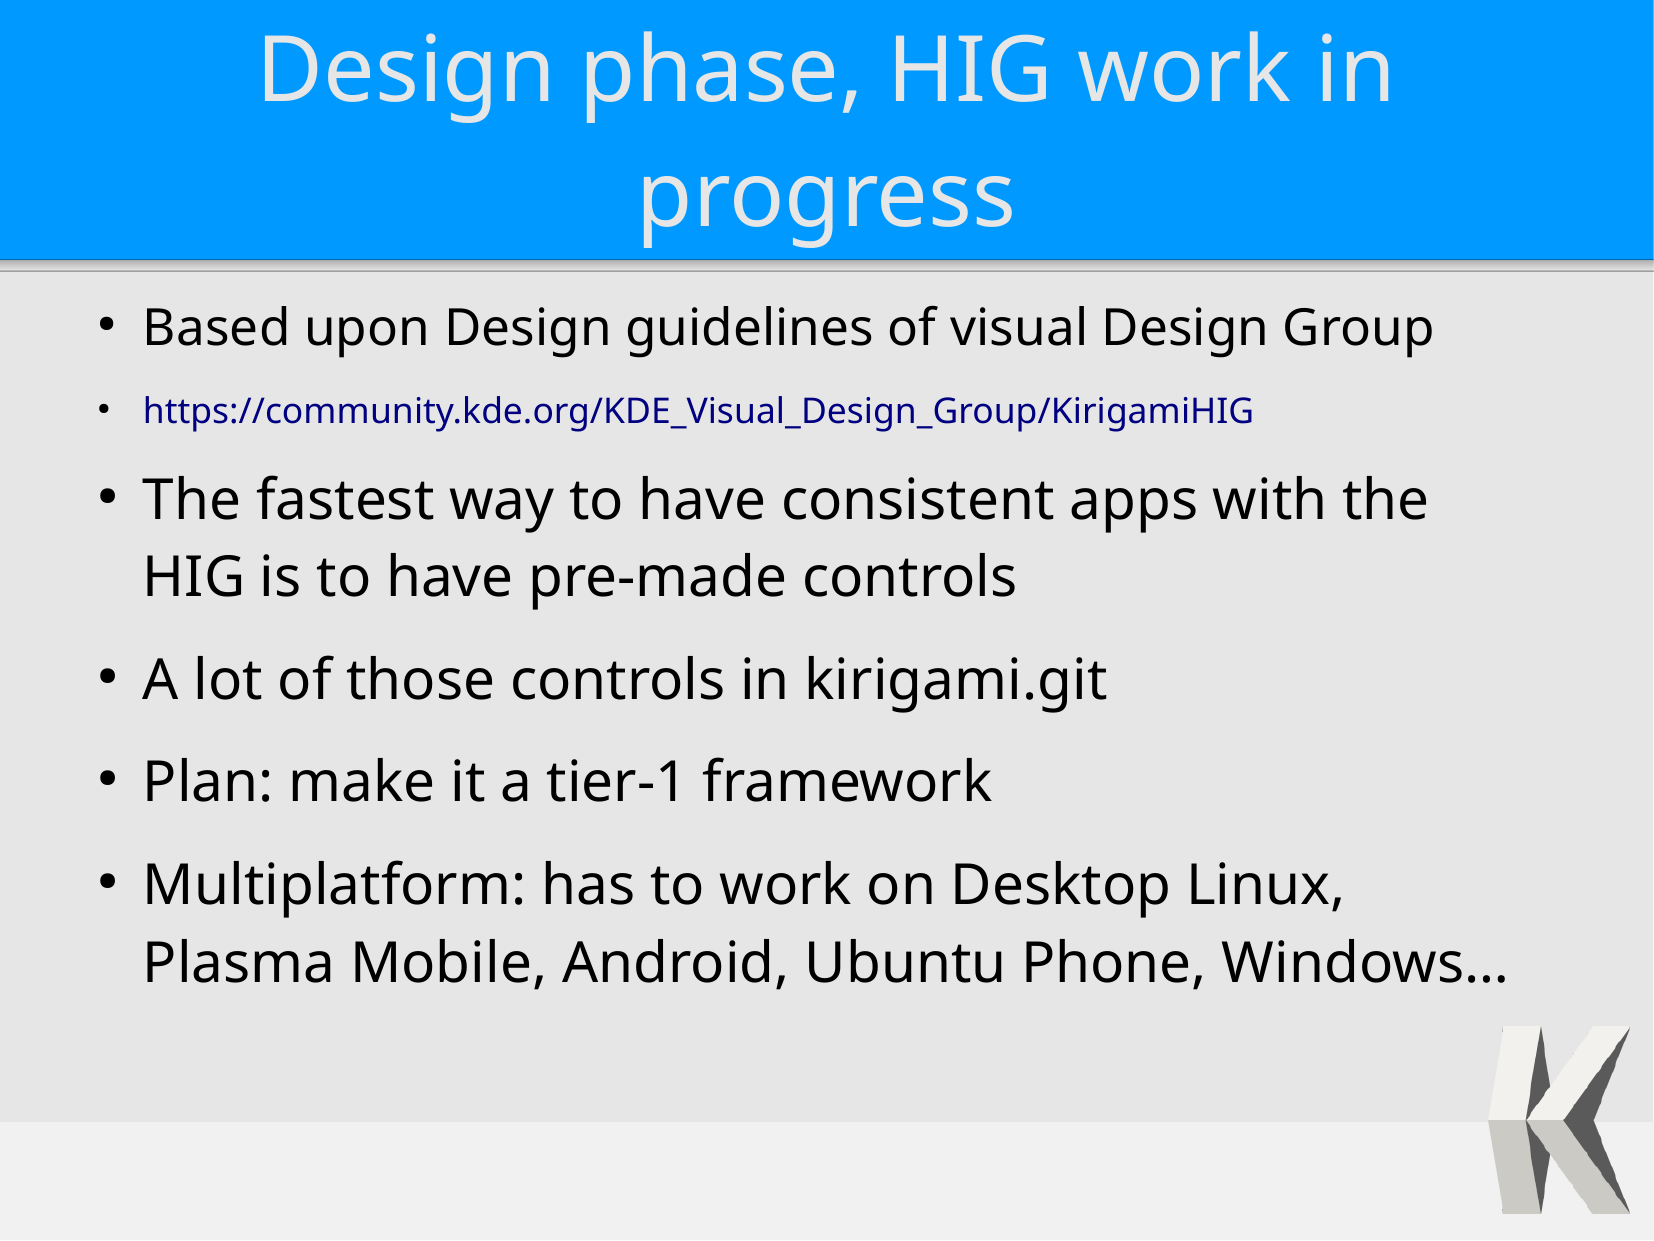

# Design phase, HIG work in progress
Based upon Design guidelines of visual Design Group
https://community.kde.org/KDE_Visual_Design_Group/KirigamiHIG
The fastest way to have consistent apps with the HIG is to have pre-made controls
A lot of those controls in kirigami.git
Plan: make it a tier-1 framework
Multiplatform: has to work on Desktop Linux, Plasma Mobile, Android, Ubuntu Phone, Windows…